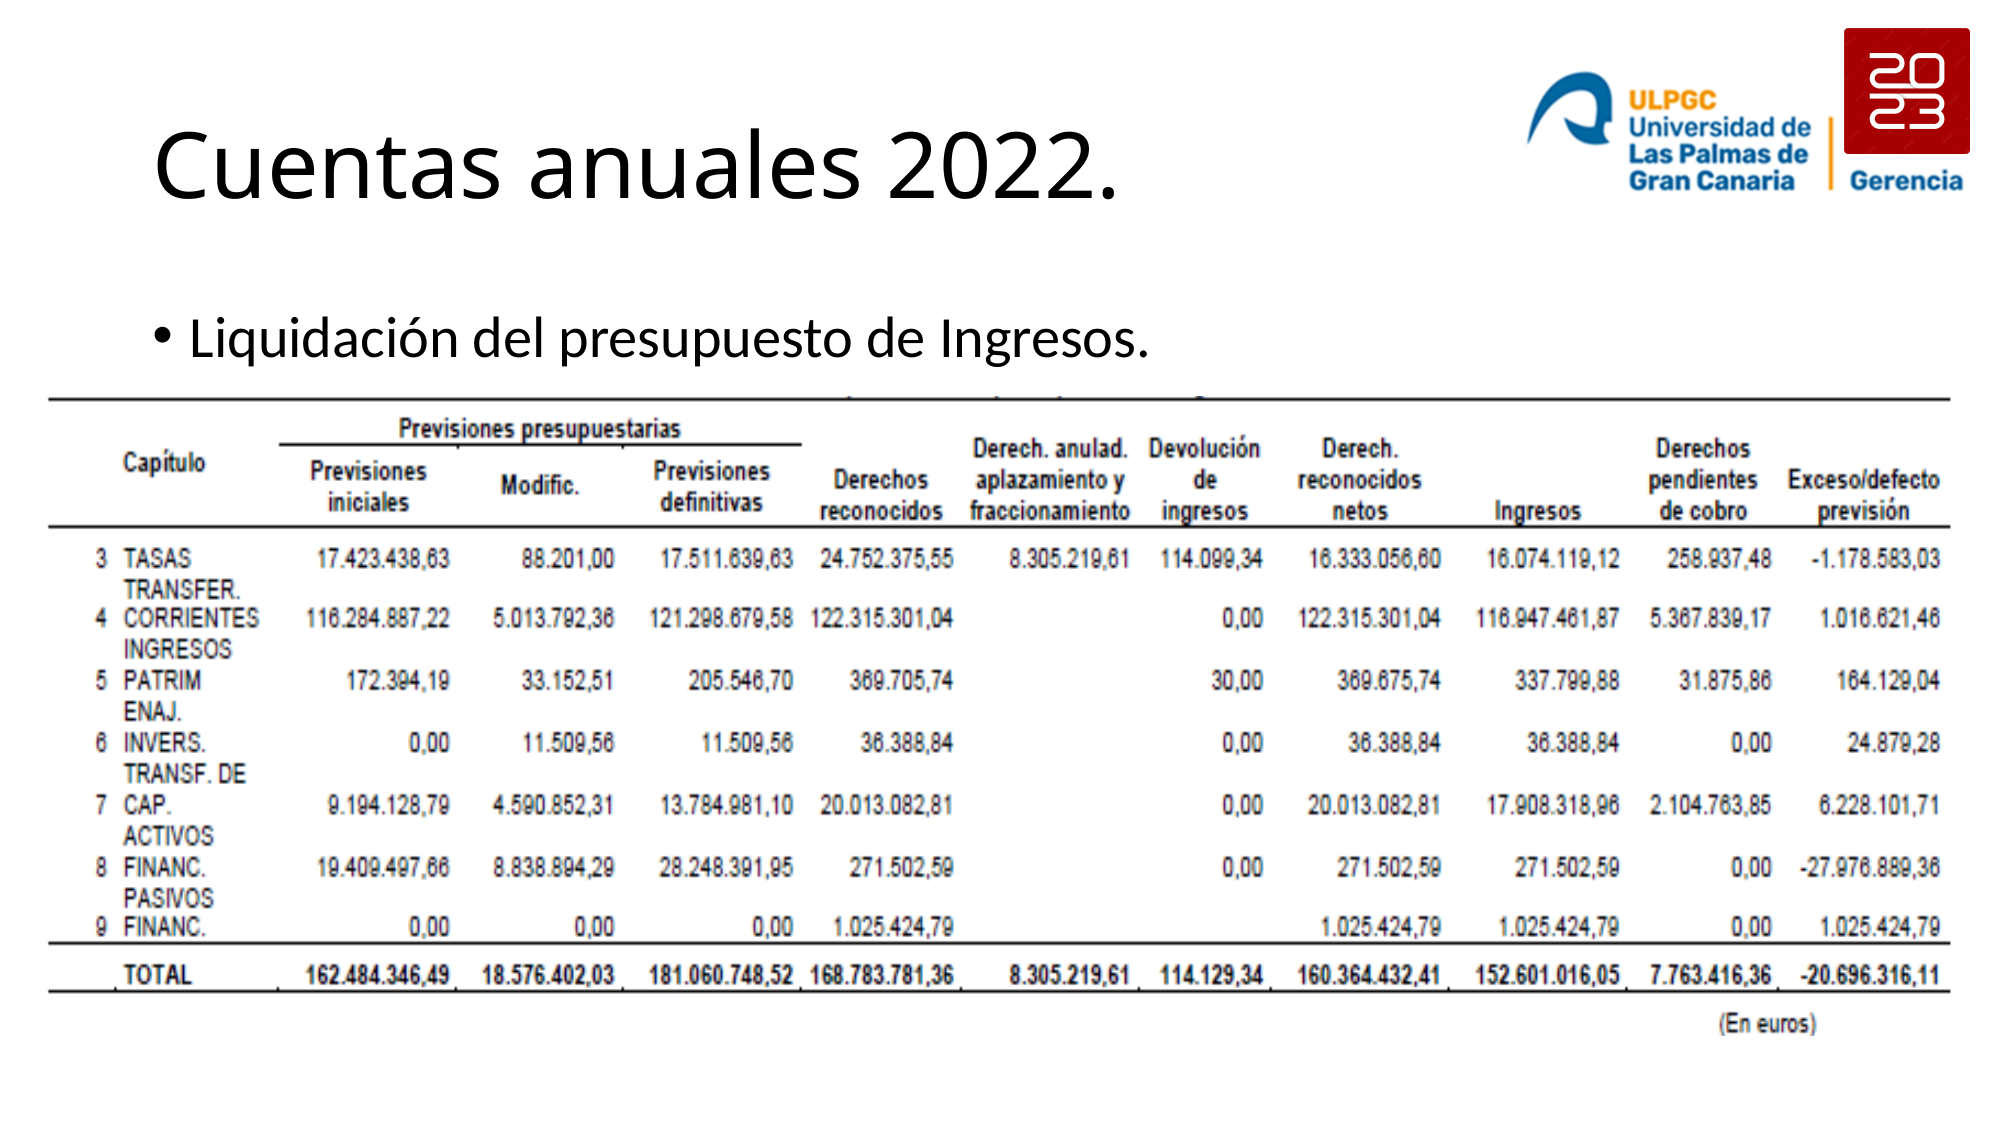

# Cuentas anuales 2022.
Liquidación del presupuesto de Ingresos.